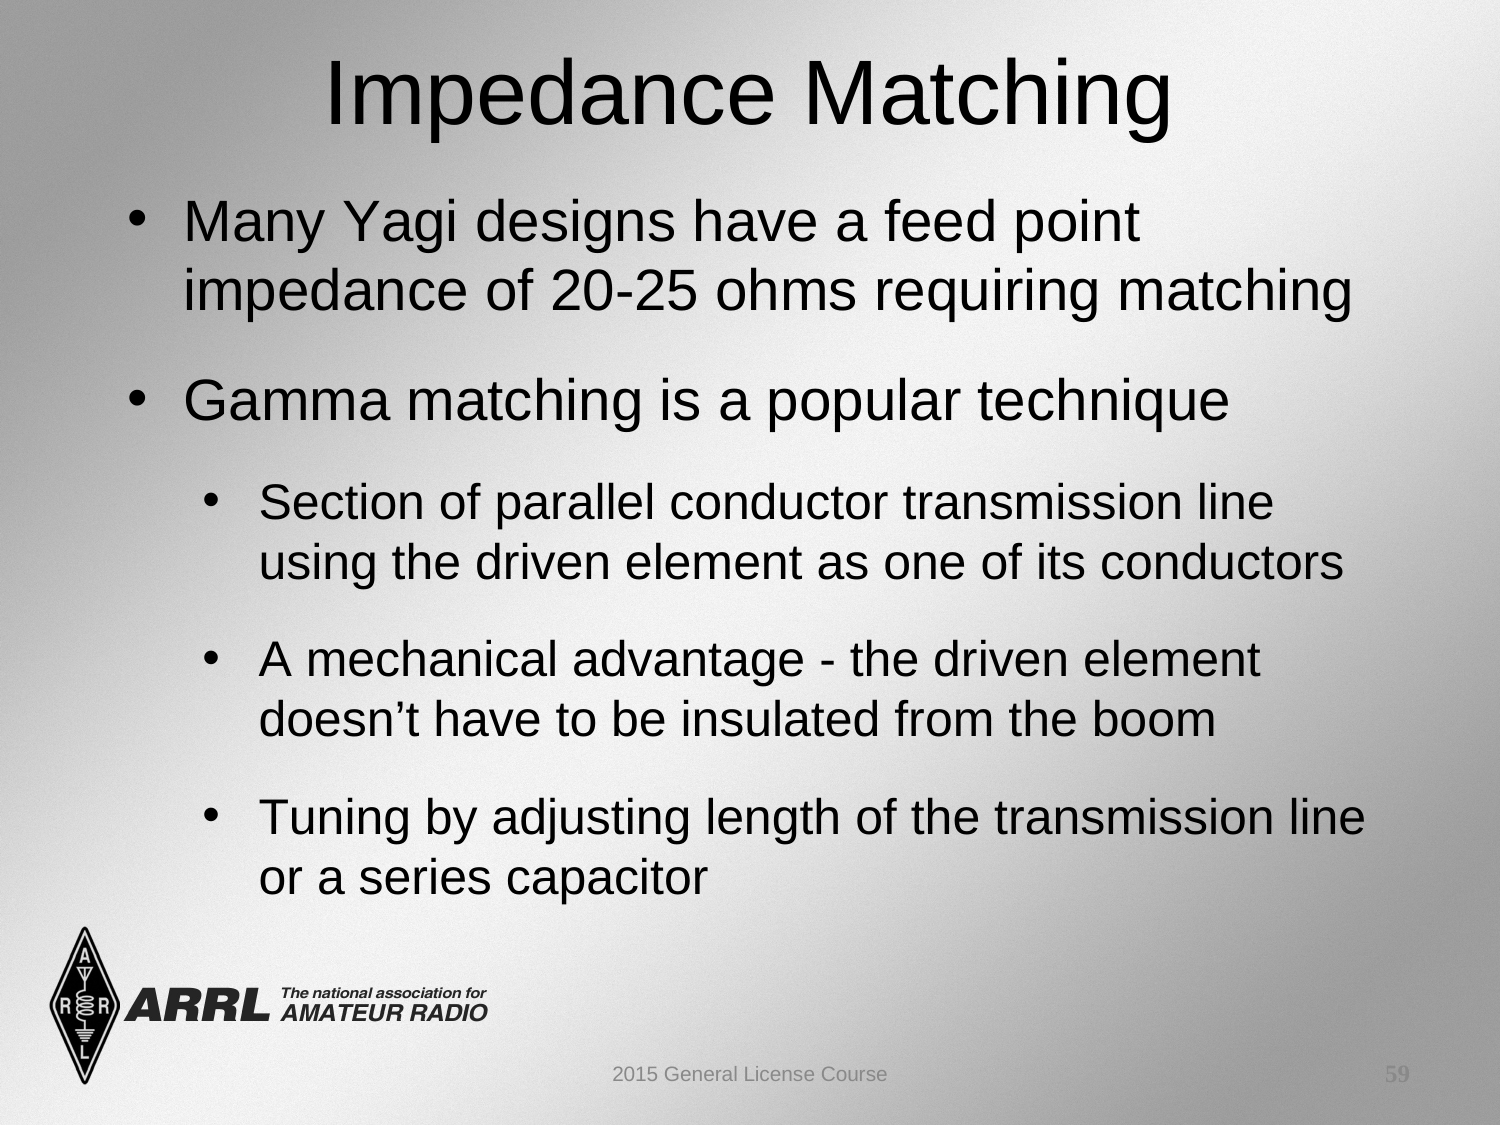

Impedance Matching
Many Yagi designs have a feed point impedance of 20-25 ohms requiring matching
Gamma matching is a popular technique
Section of parallel conductor transmission line using the driven element as one of its conductors
A mechanical advantage - the driven element doesn’t have to be insulated from the boom
Tuning by adjusting length of the transmission line or a series capacitor
2015 General License Course